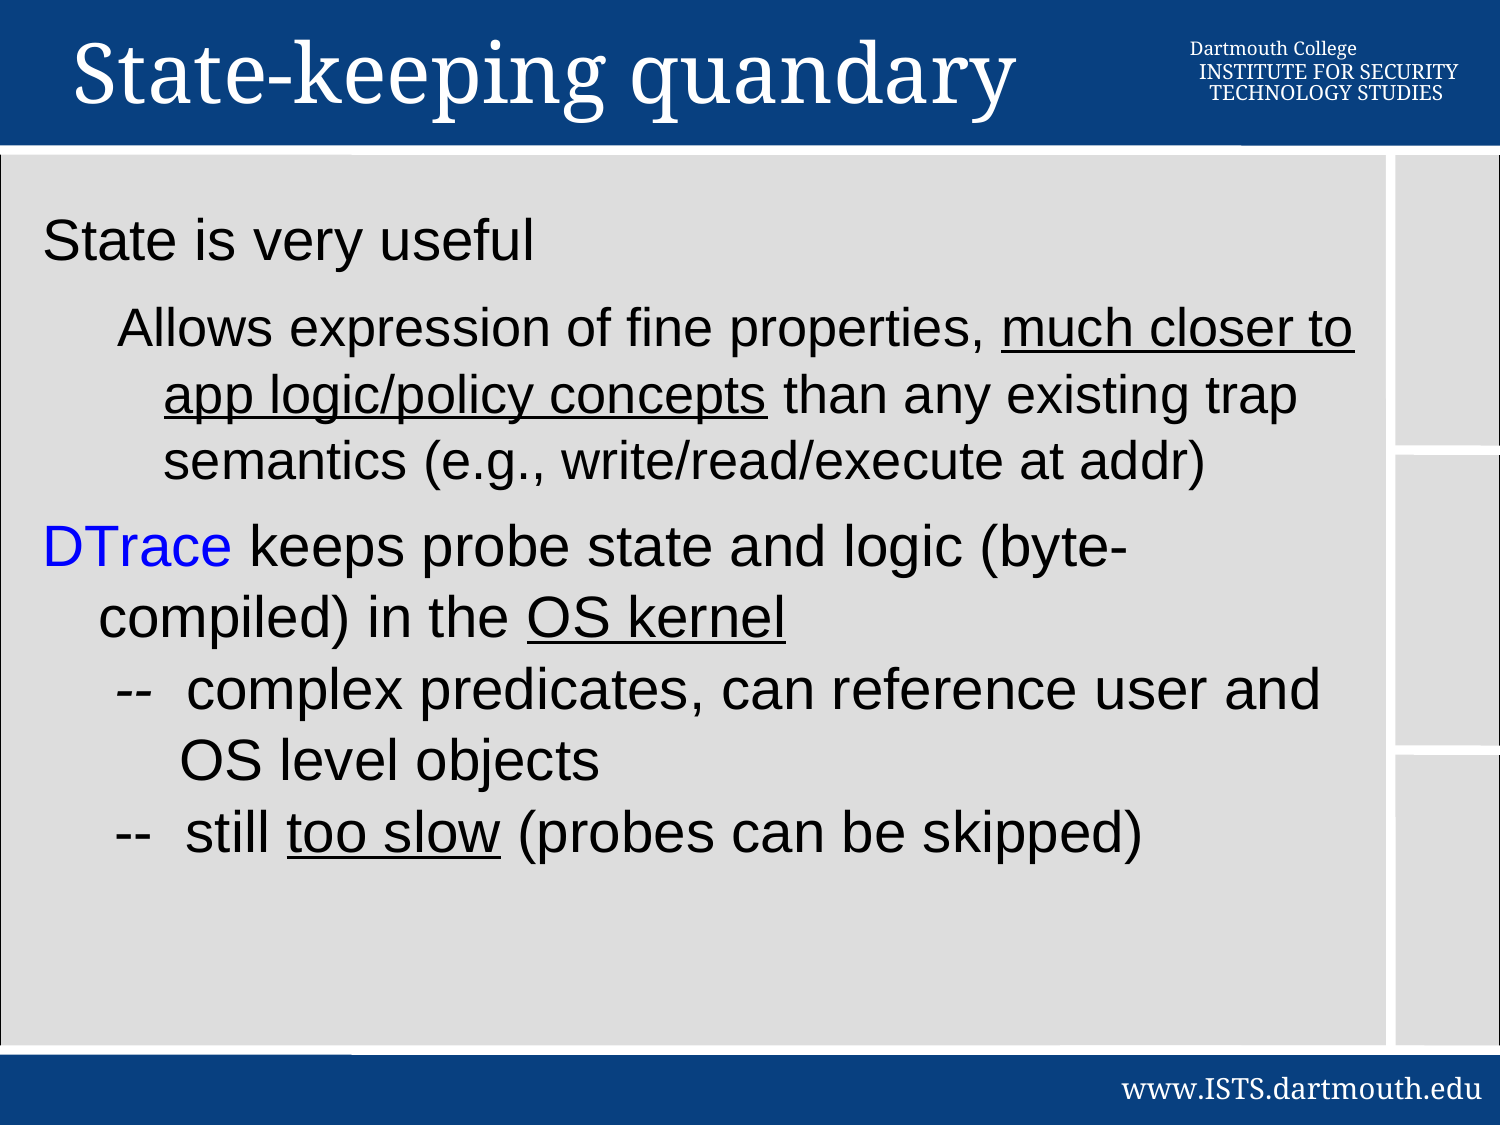

State-keeping quandary
Dartmouth College
INSTITUTE FOR SECURITY
TECHNOLOGY STUDIES
State is very useful
Allows expression of fine properties, much closer to app logic/policy concepts than any existing trap semantics (e.g., write/read/execute at addr)
DTrace keeps probe state and logic (byte-compiled) in the OS kernel
 -- complex predicates, can reference user and
 OS level objects
 -- still too slow (probes can be skipped)
www.ISTS.dartmouth.edu